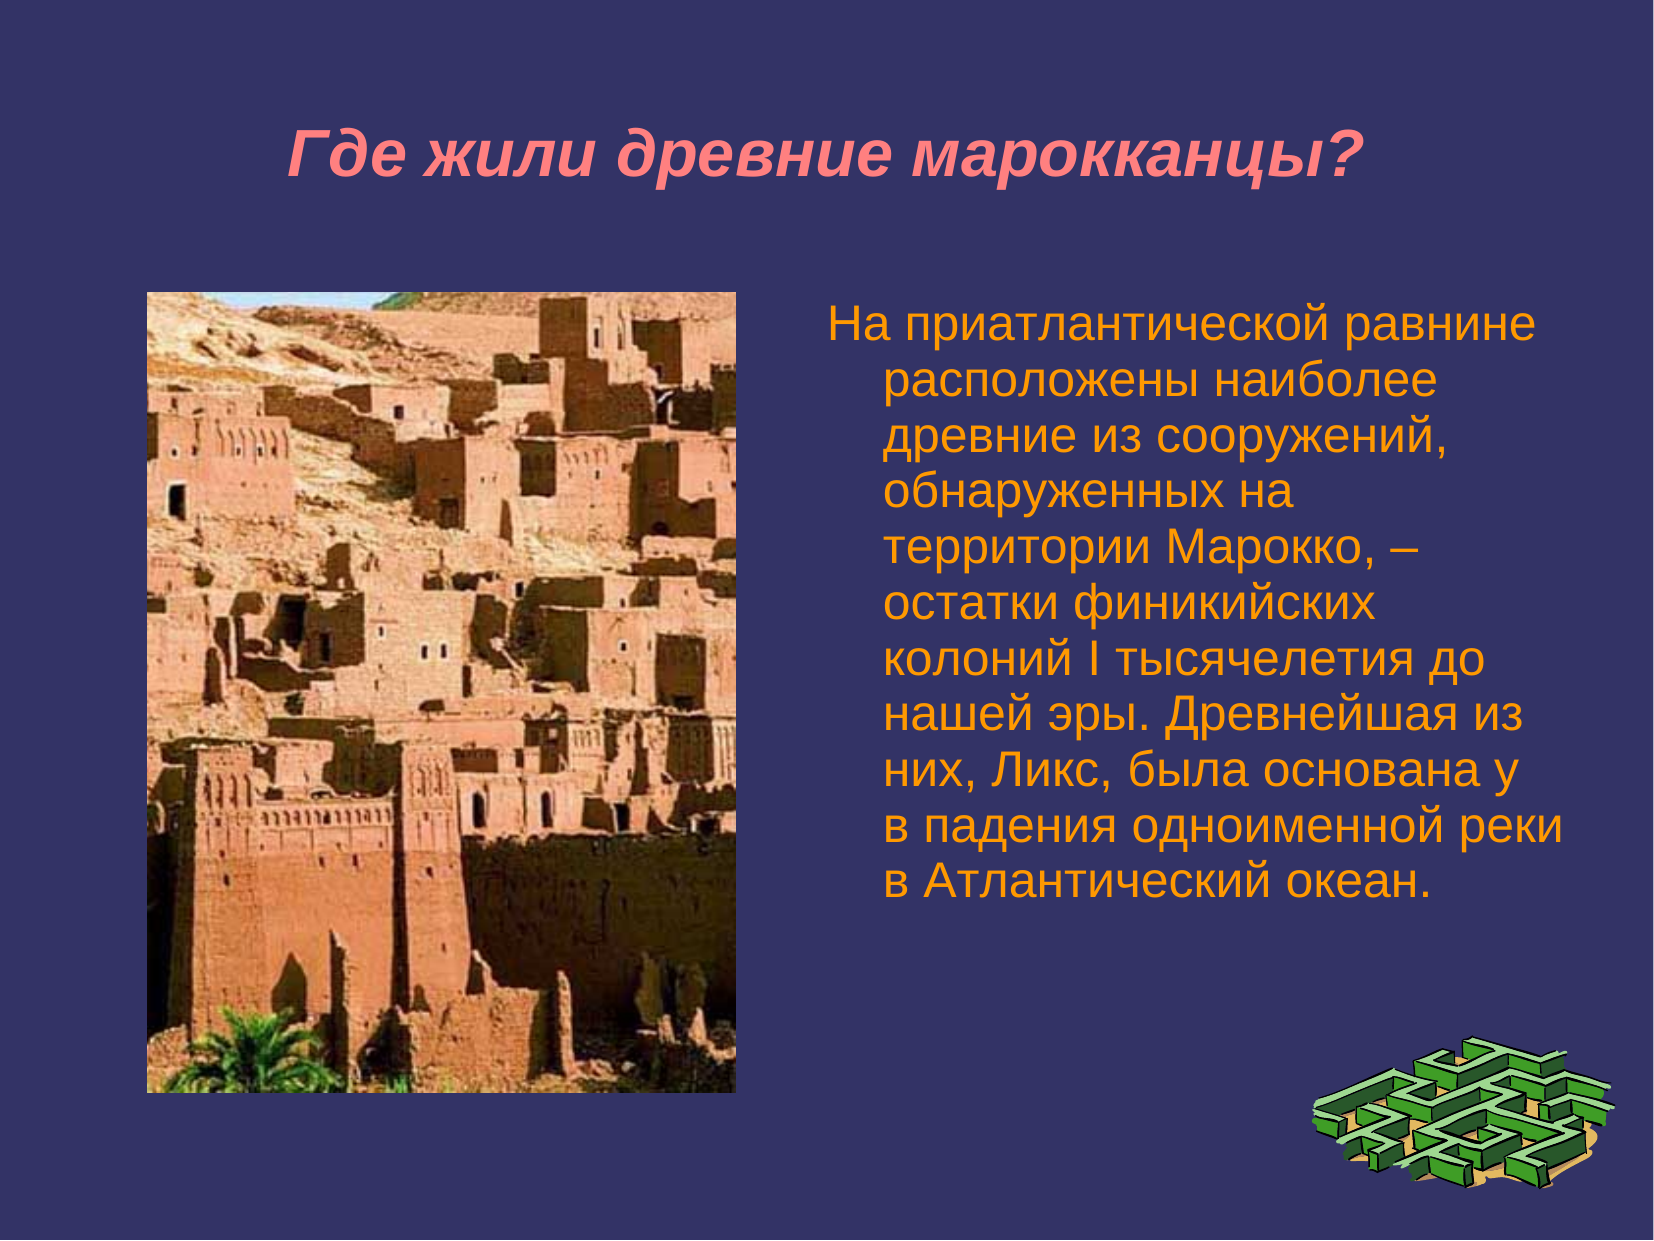

# Где жили древние марокканцы?
На приатлантической равнине расположены наиболее древние из сооружений, обнаруженных на территории Марокко, –остатки финикийских колоний I тысячелетия до нашей эры. Древнейшая из них, Ликс, была основана у в падения одноименной реки в Атлантический океан.